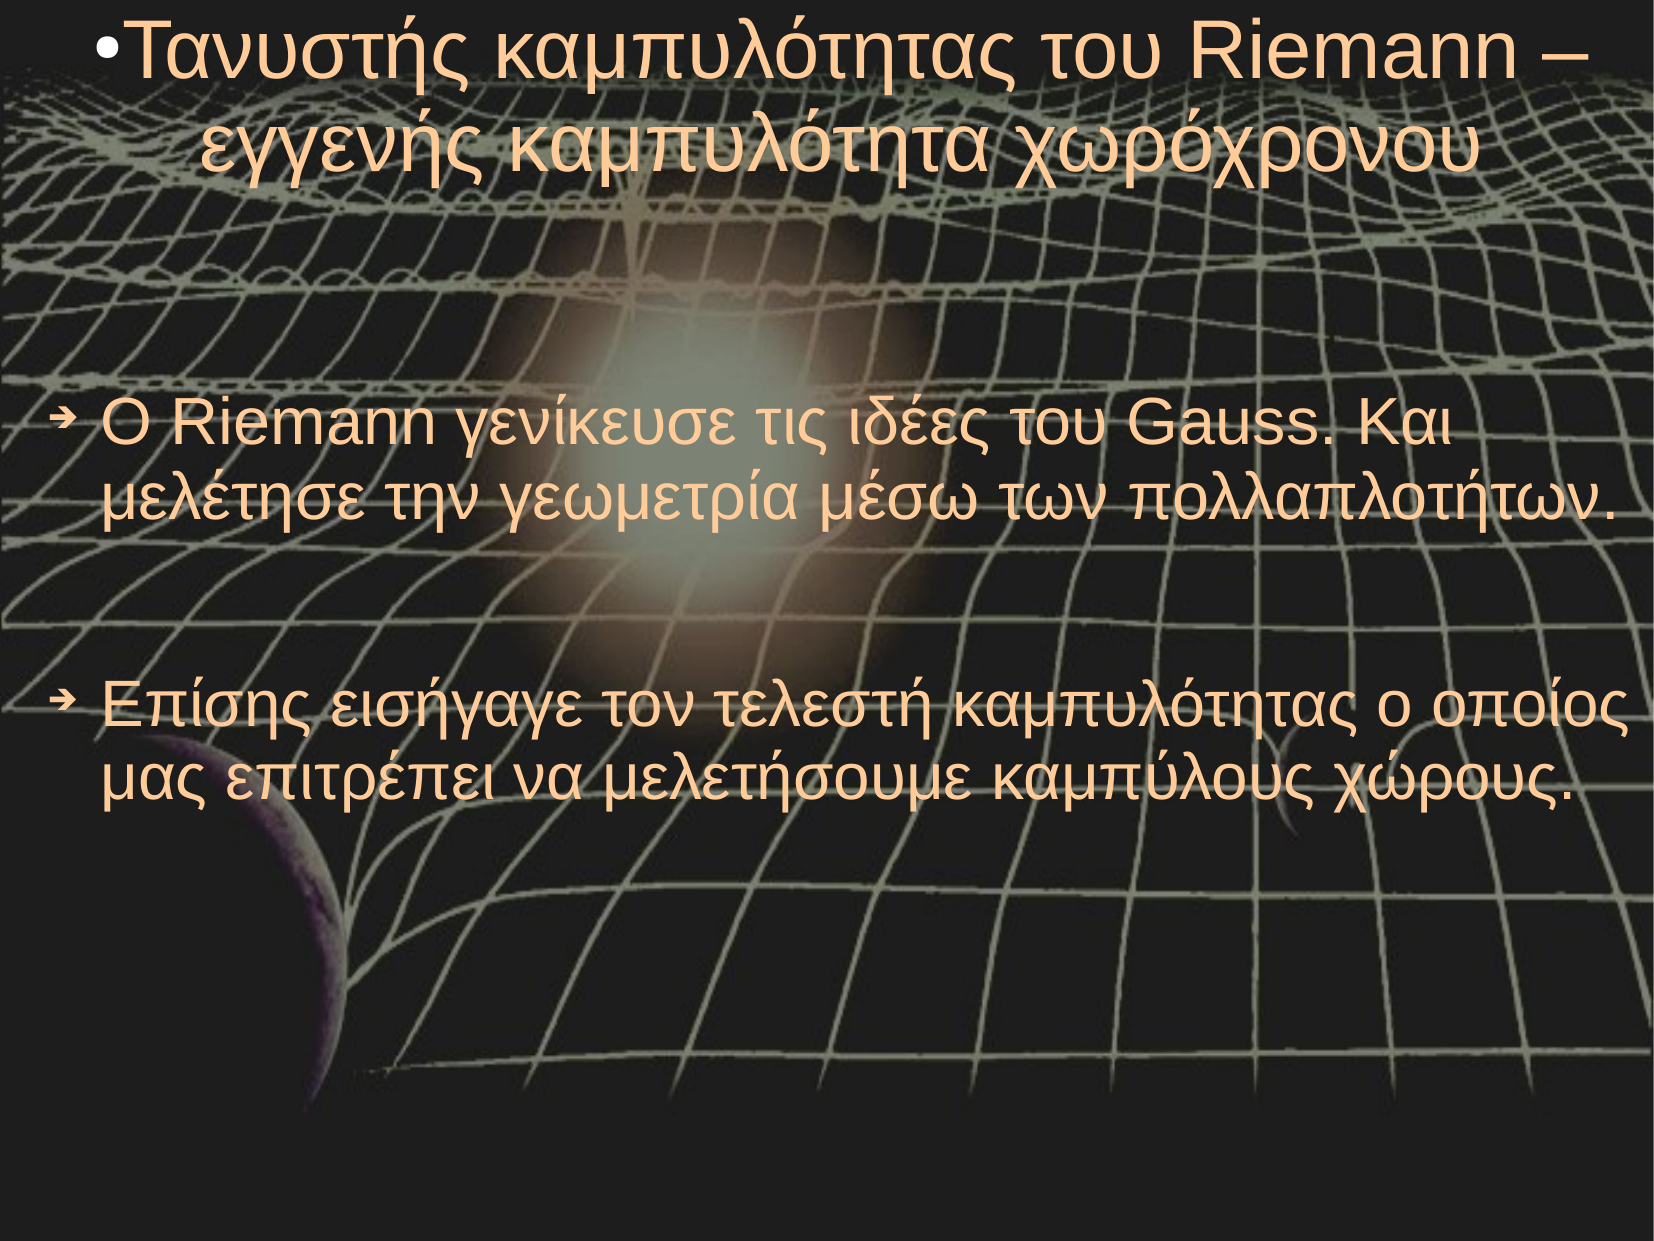

# Τανυστής καμπυλότητας του Riemann – εγγενής καμπυλότητα χωρόχρονου
Ο Riemann γενίκευσε τις ιδέες του Gauss. Και μελέτησε την γεωμετρία μέσω των πολλαπλοτήτων.
Επίσης εισήγαγε τον τελεστή καμπυλότητας ο οποίος μας επιτρέπει να μελετήσουμε καμπύλους χώρους.